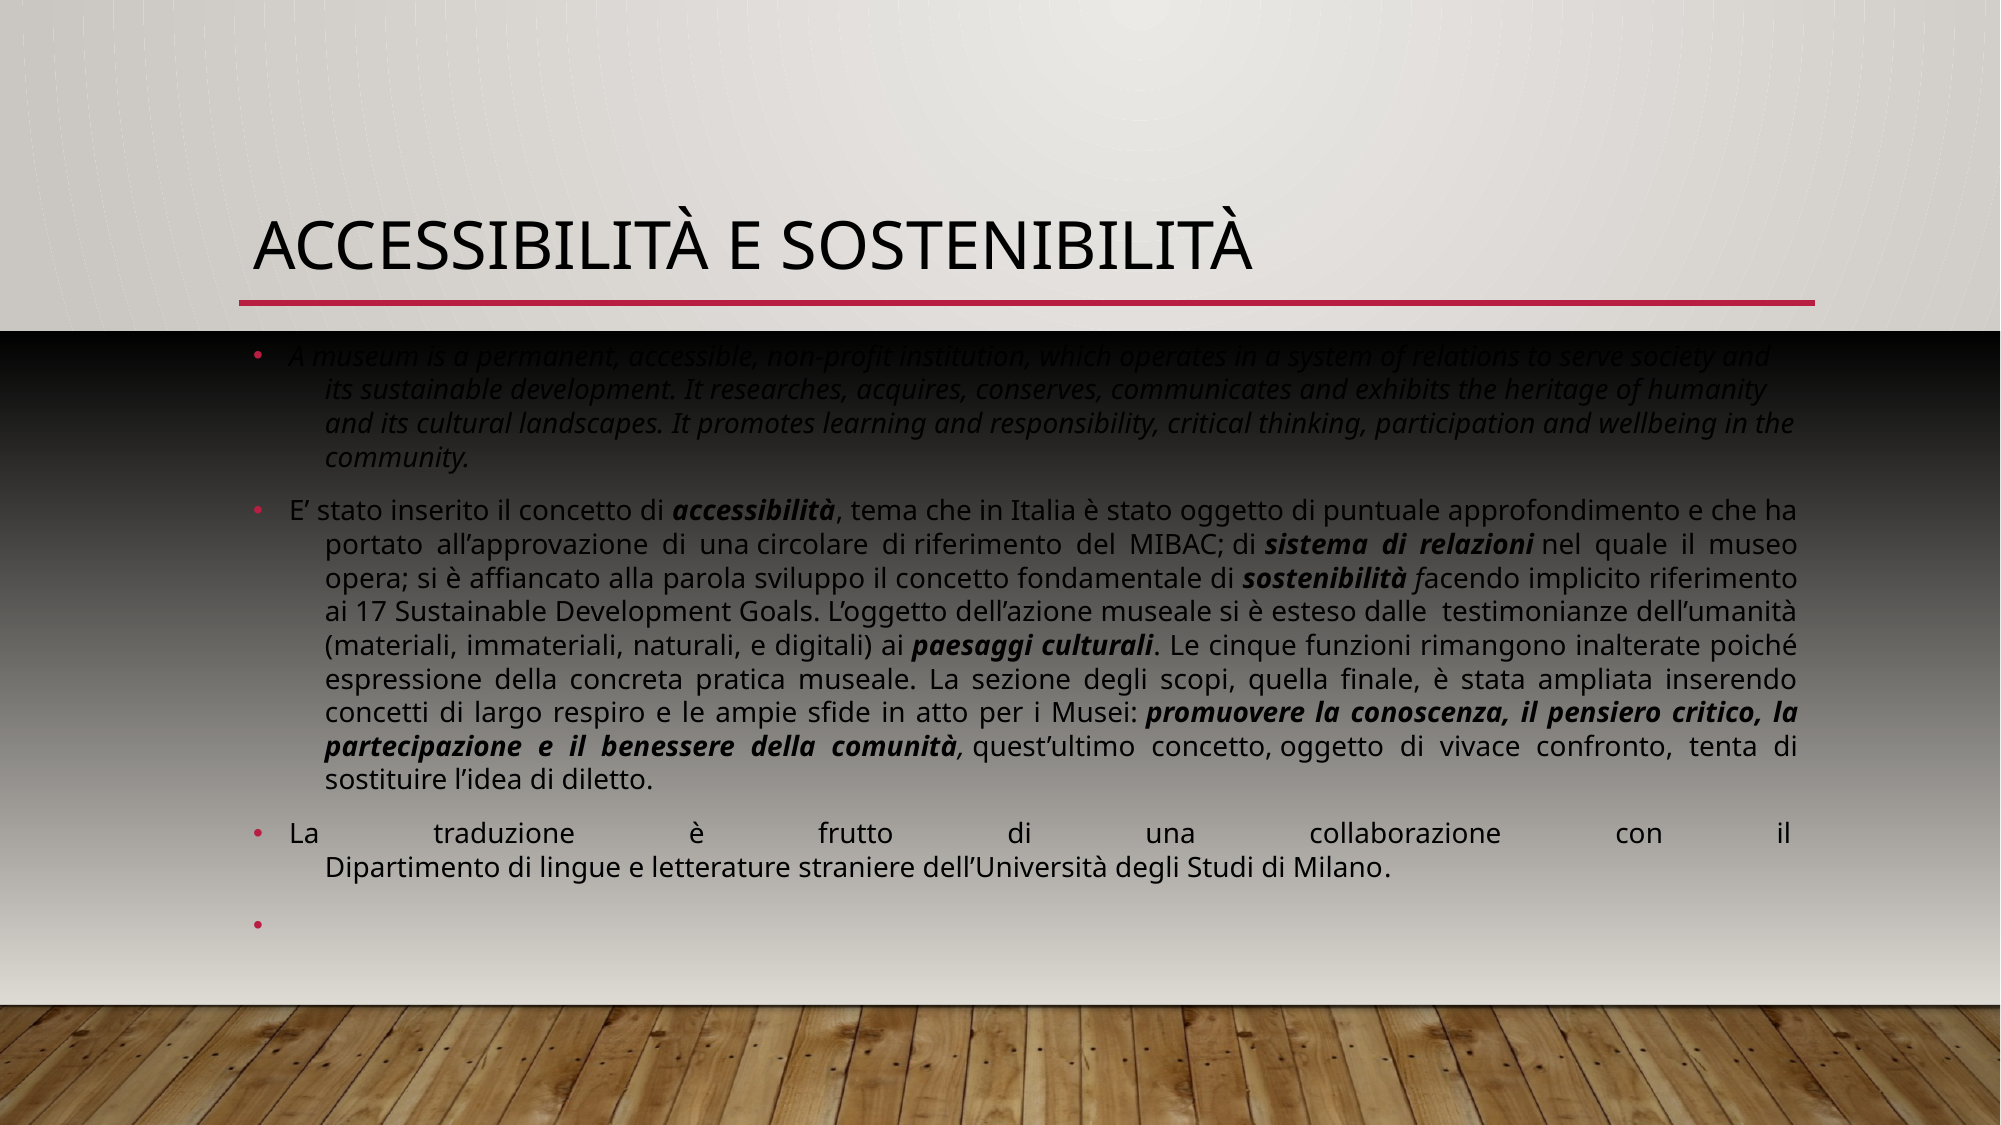

# Accessibilità e sostenibilità
A museum is a permanent, accessible, non-profit institution, which operates in a system of relations to serve society and its sustainable development. It researches, acquires, conserves, communicates and exhibits the heritage of humanity and its cultural landscapes. It promotes learning and responsibility, critical thinking, participation and wellbeing in the community.
E’ stato inserito il concetto di accessibilità, tema che in Italia è stato oggetto di puntuale approfondimento e che ha portato all’approvazione di una circolare di riferimento del MIBAC; di sistema di relazioni nel quale il museo opera; si è affiancato alla parola sviluppo il concetto fondamentale di sostenibilità facendo implicito riferimento ai 17 Sustainable Development Goals. L’oggetto dell’azione museale si è esteso dalle  testimonianze dell’umanità (materiali, immateriali, naturali, e digitali) ai paesaggi culturali. Le cinque funzioni rimangono inalterate poiché espressione della concreta pratica museale. La sezione degli scopi, quella finale, è stata ampliata inserendo concetti di largo respiro e le ampie sfide in atto per i Musei: promuovere la conoscenza, il pensiero critico, la partecipazione e il benessere della comunità, quest’ultimo concetto, oggetto di vivace confronto, tenta di sostituire l’idea di diletto.
La traduzione è frutto di una collaborazione con il Dipartimento di lingue e letterature straniere dell’Università degli Studi di Milano.